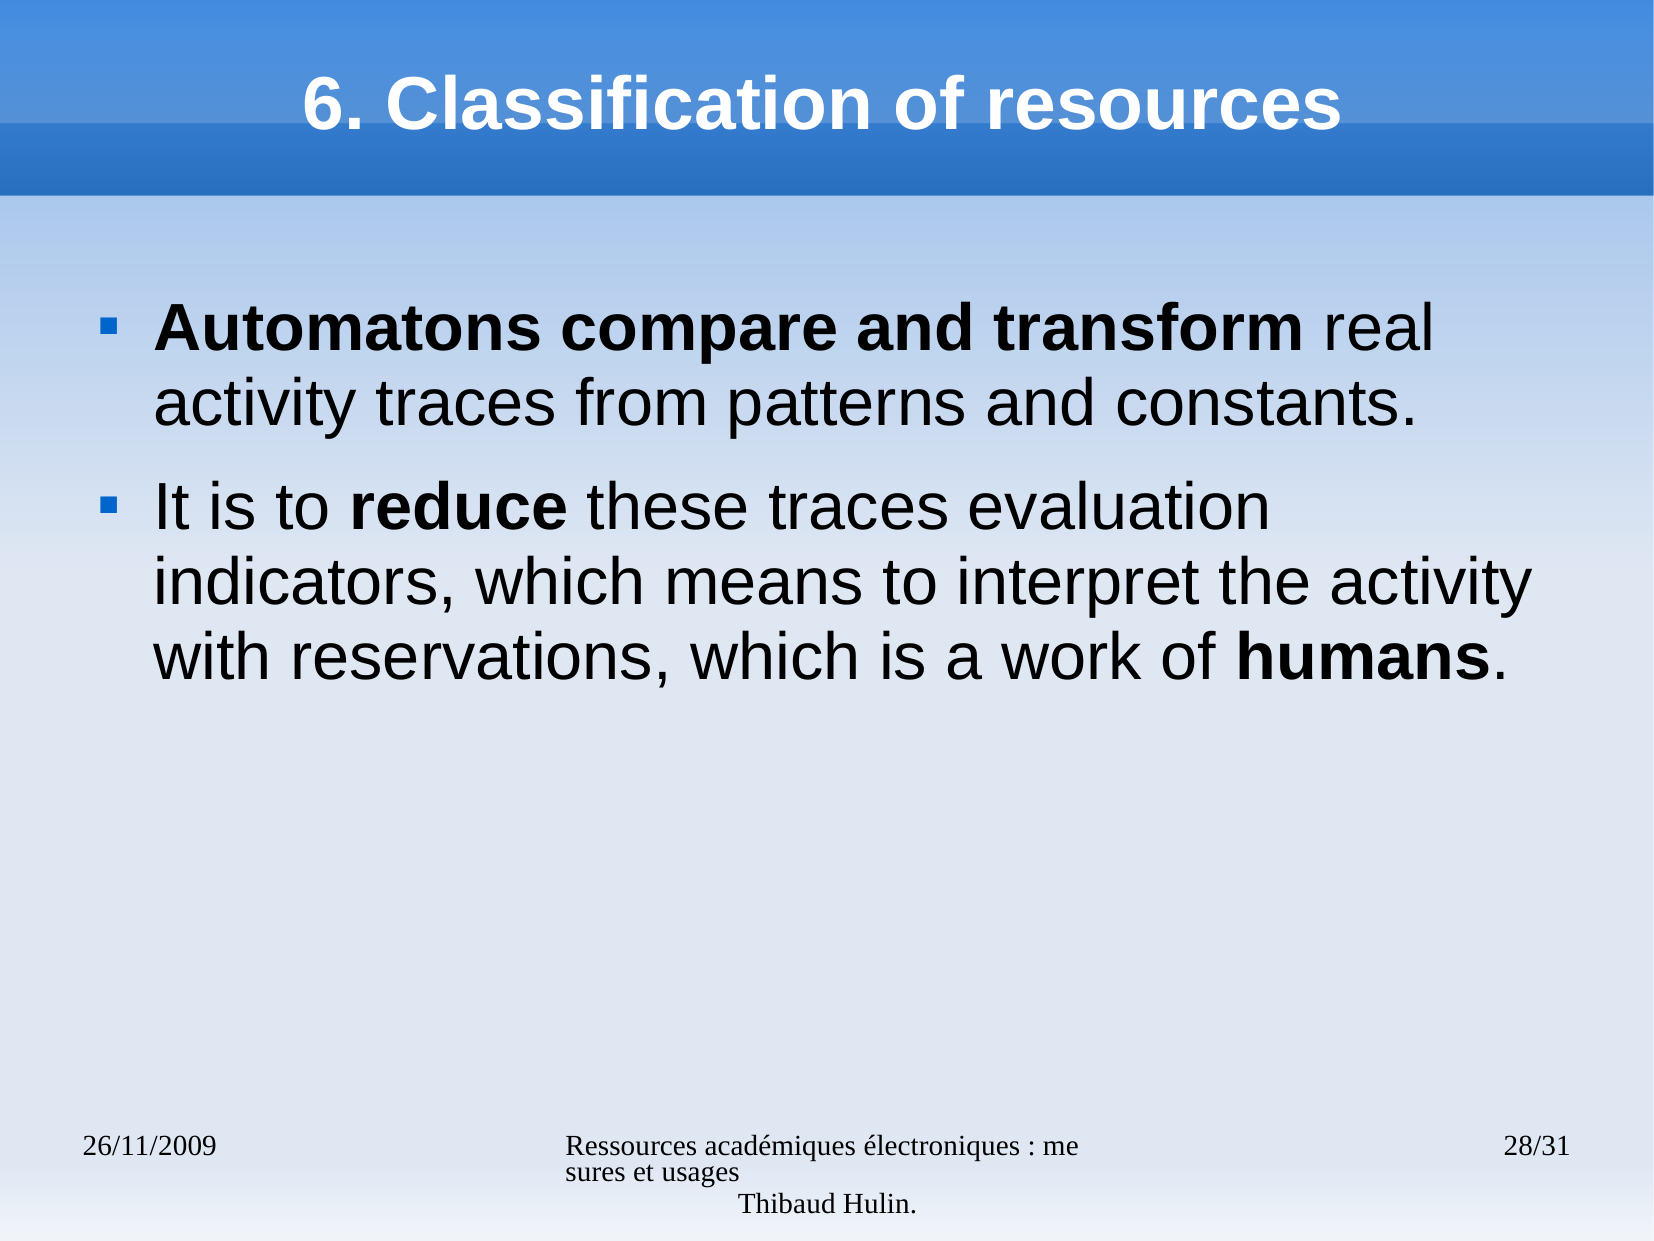

# 6. Classification of resources
Automatons compare and transform real activity traces from patterns and constants.
It is to reduce these traces evaluation indicators, which means to interpret the activity with reservations, which is a work of humans.
26/11/2009
Ressources académiques électroniques : mesures et usages
28